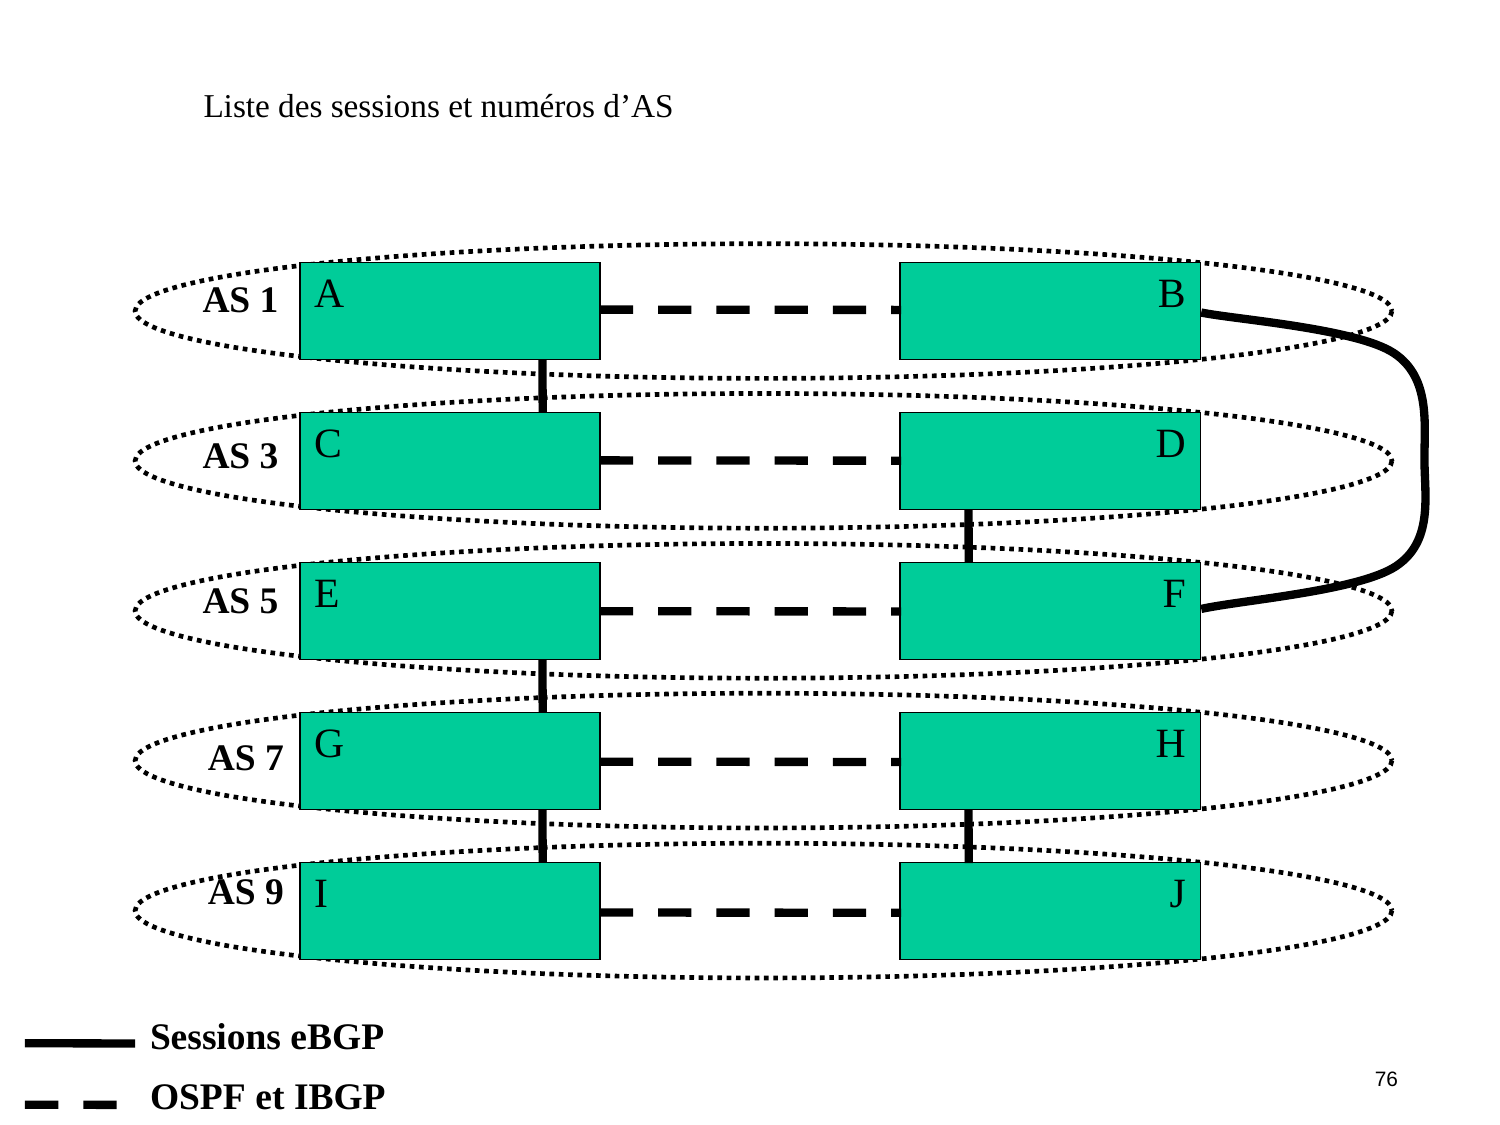

Liste des sessions et numéros d’AS
A
B
AS 1
C
D
AS 3
E
F
AS 5
G
H
AS 7
I
J
AS 9
Sessions eBGP
OSPF et IBGP